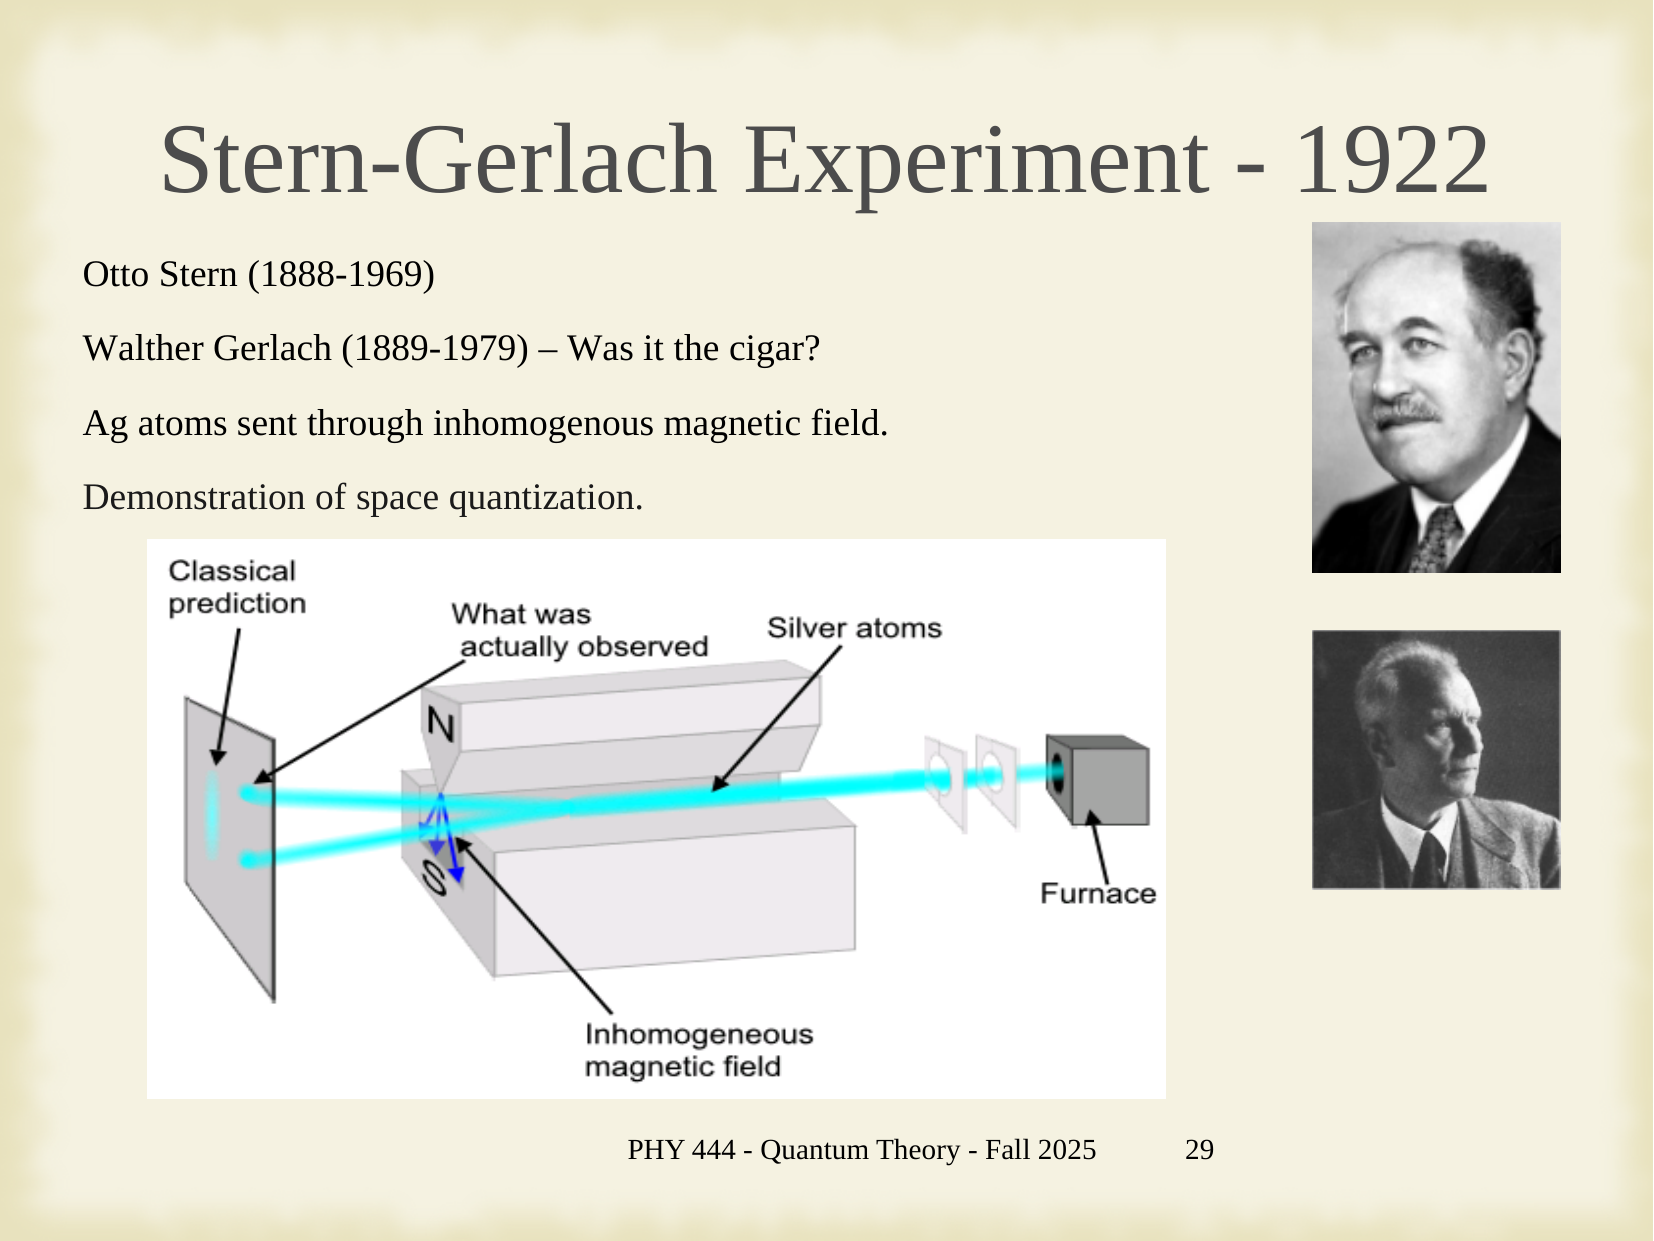

# Stern-Gerlach Experiment - 1922
Otto Stern (1888-1969)
Walther Gerlach (1889-1979) – Was it the cigar?
Ag atoms sent through inhomogenous magnetic field.
Demonstration of space quantization.
PHY 444 - Quantum Theory - Fall 2025